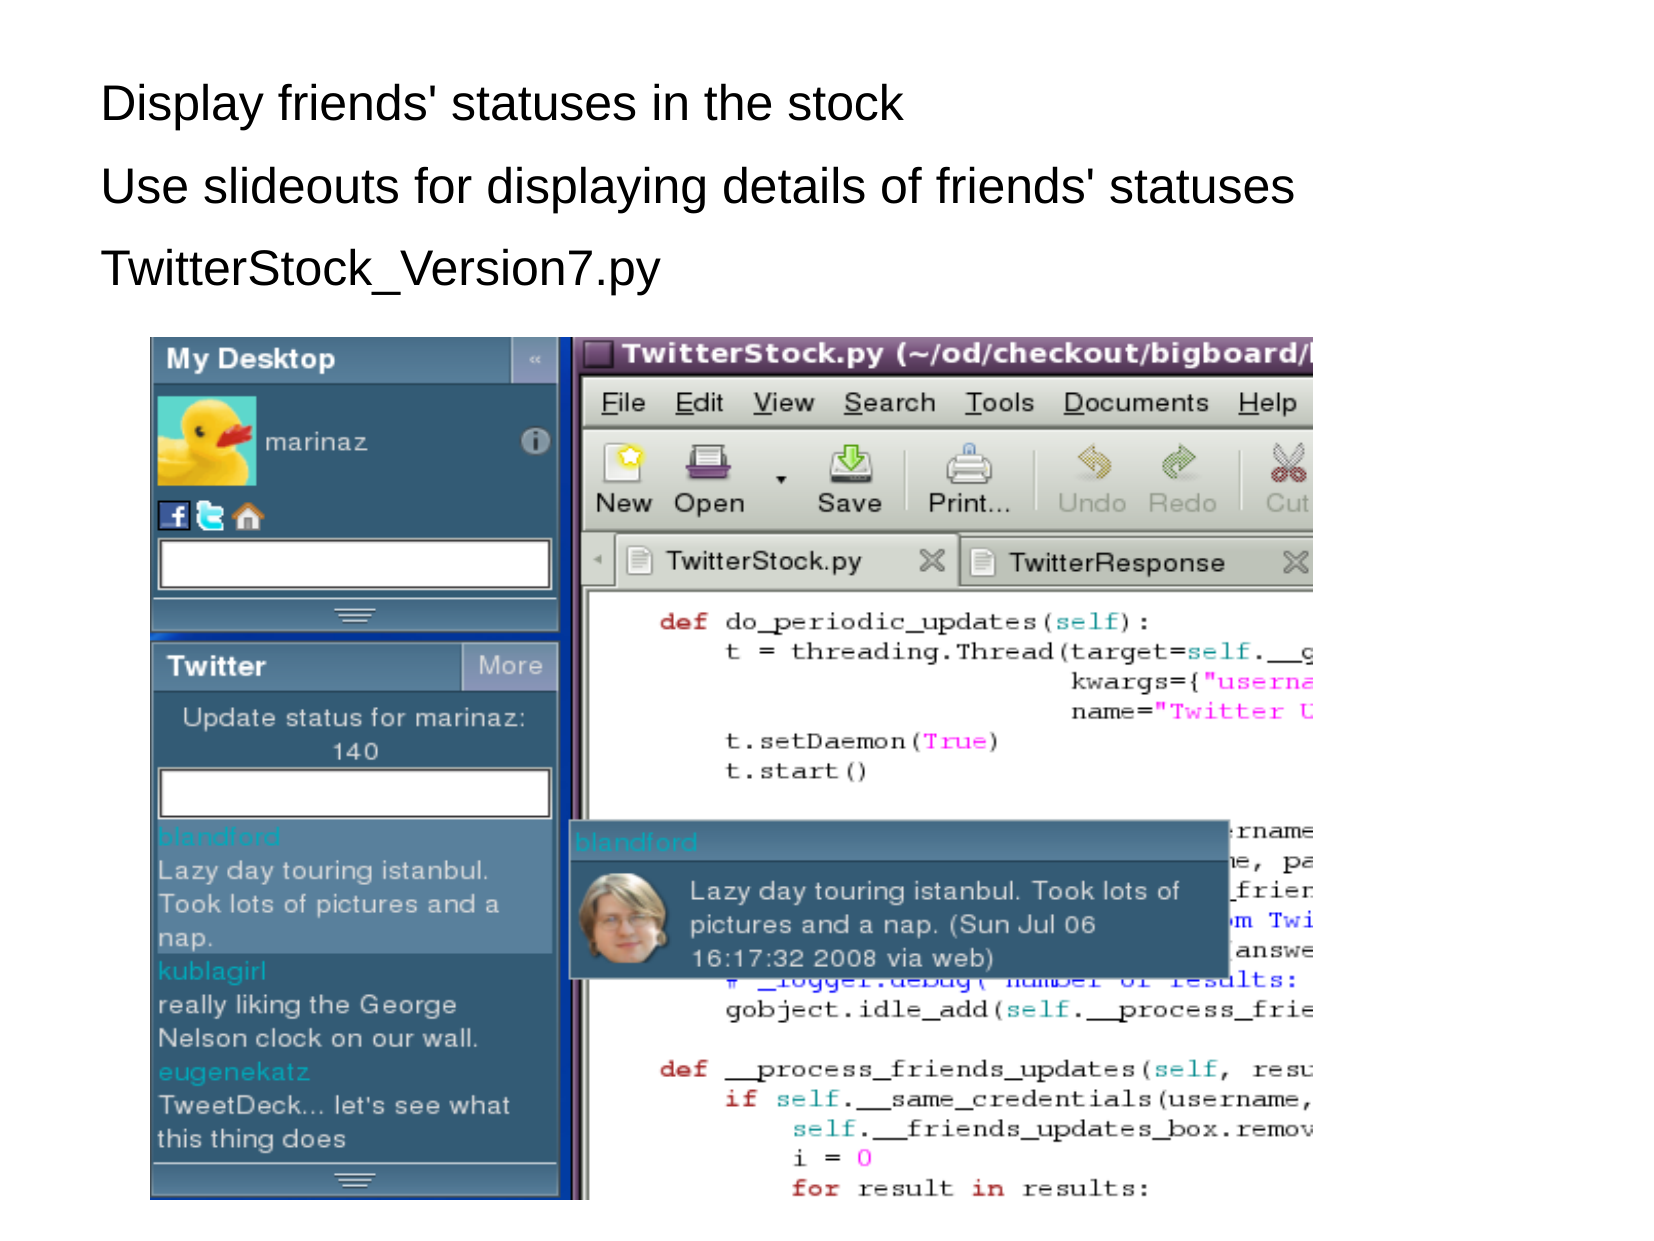

# Display friends' statuses in the stock
Use slideouts for displaying details of friends' statuses
TwitterStock_Version7.py